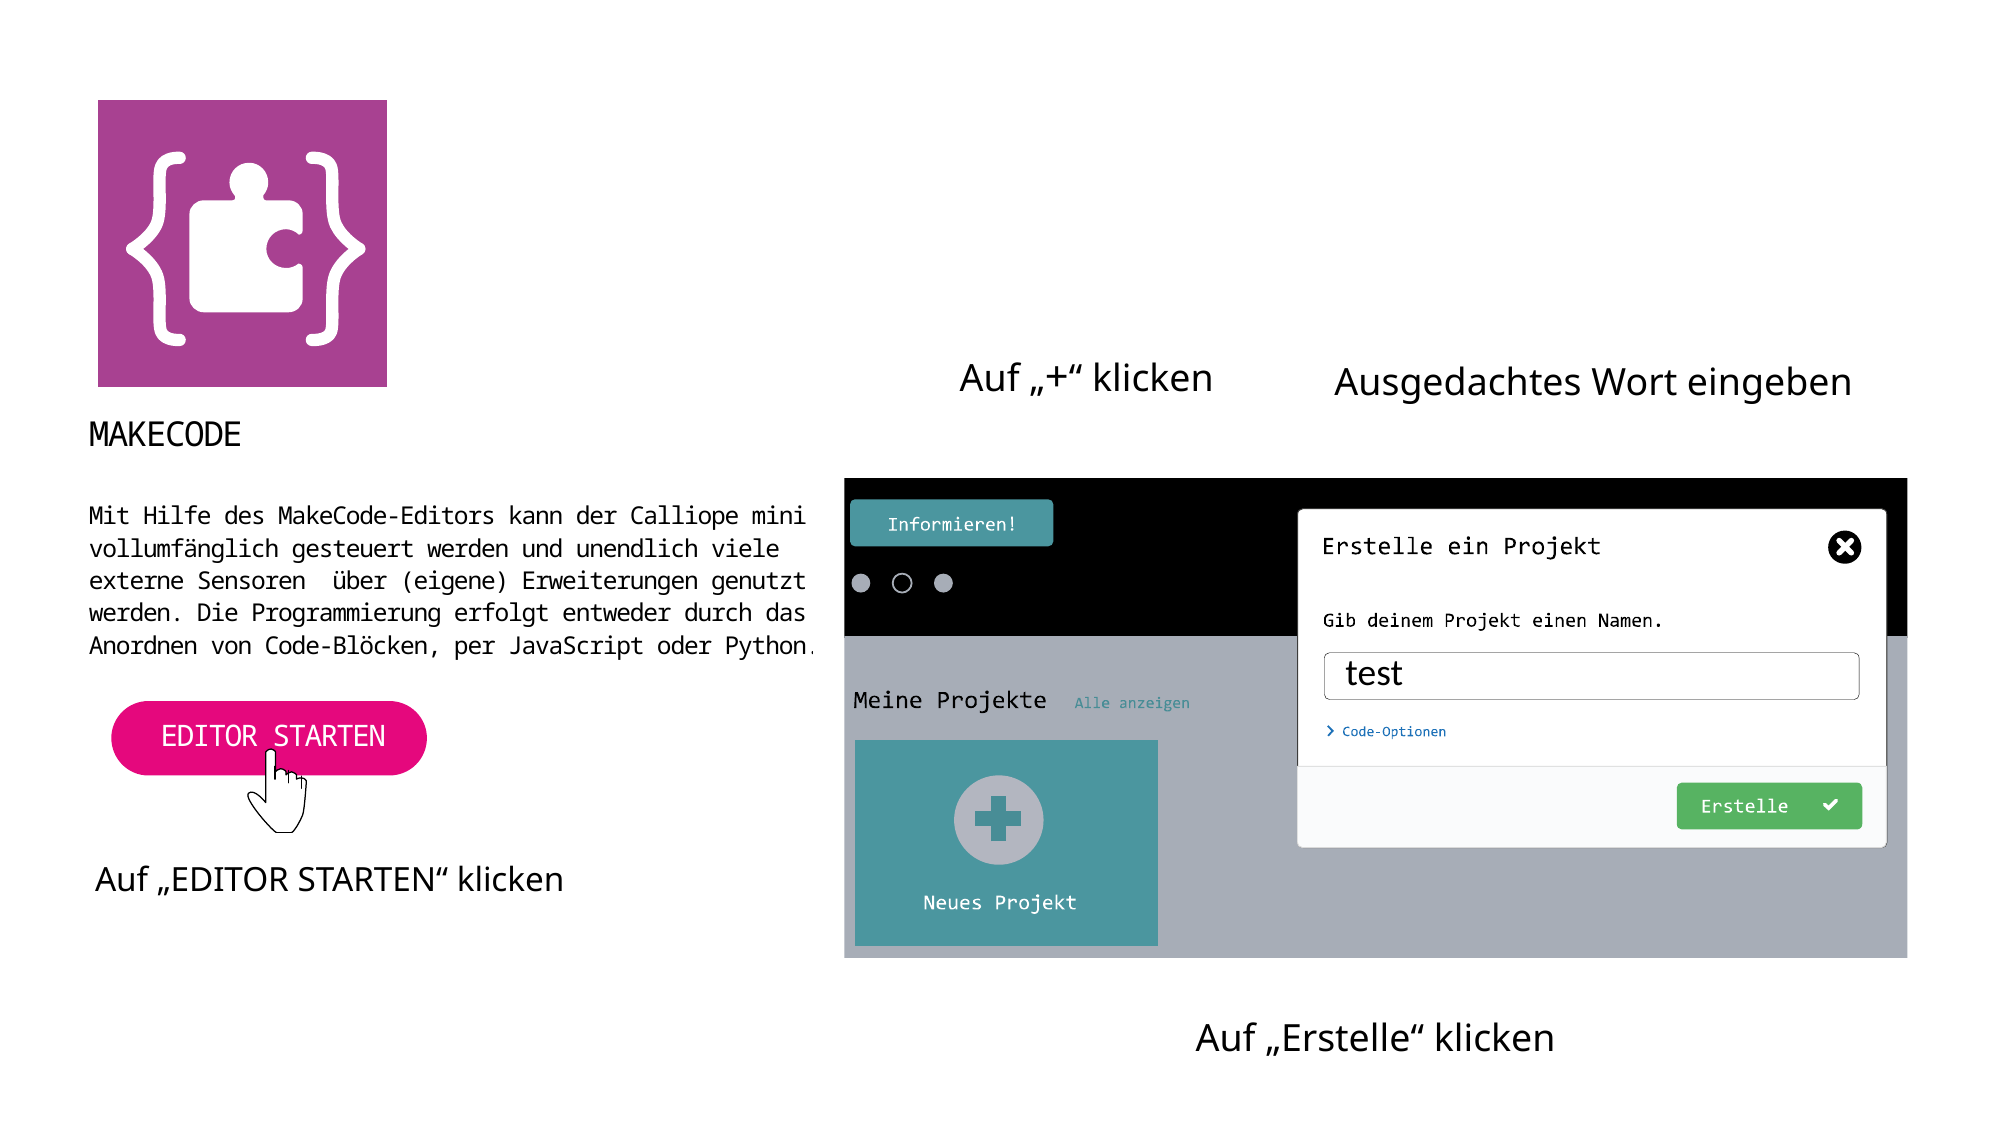

Auf „+“ klicken
Ausgedachtes Wort eingeben
test
Auf „EDITOR STARTEN“ klicken
Auf „Erstelle“ klicken